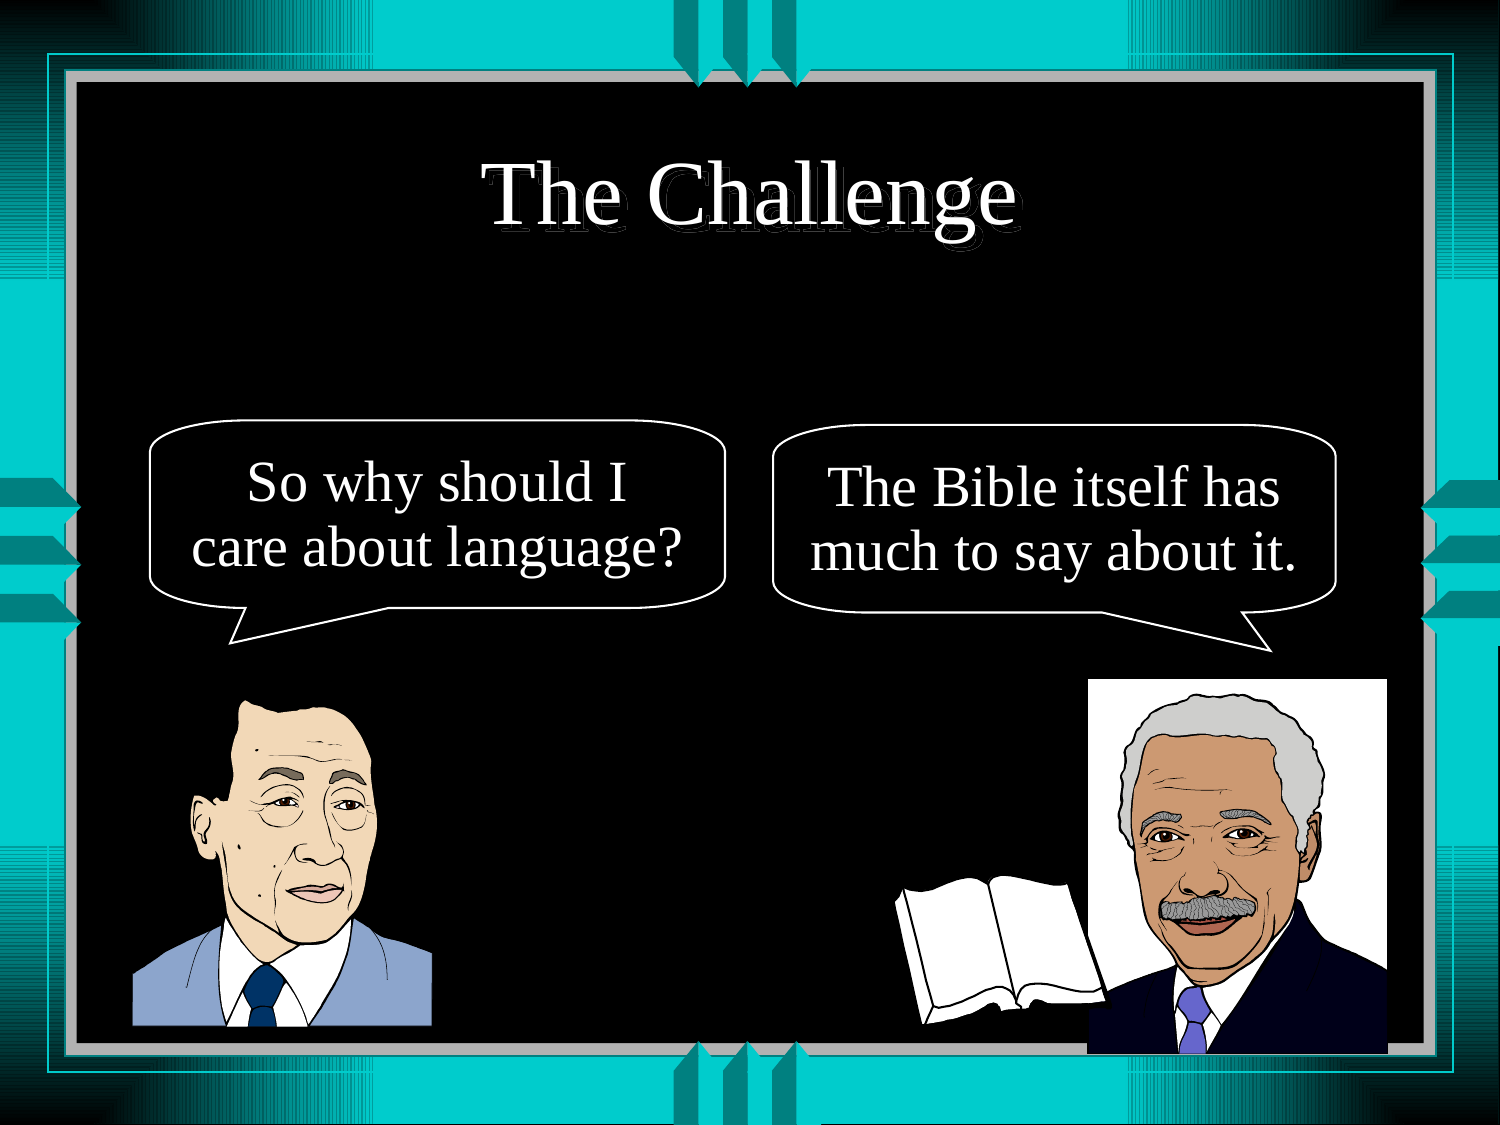

# The Challenge
So why should I
care about language?
The Bible itself has much to say about it.